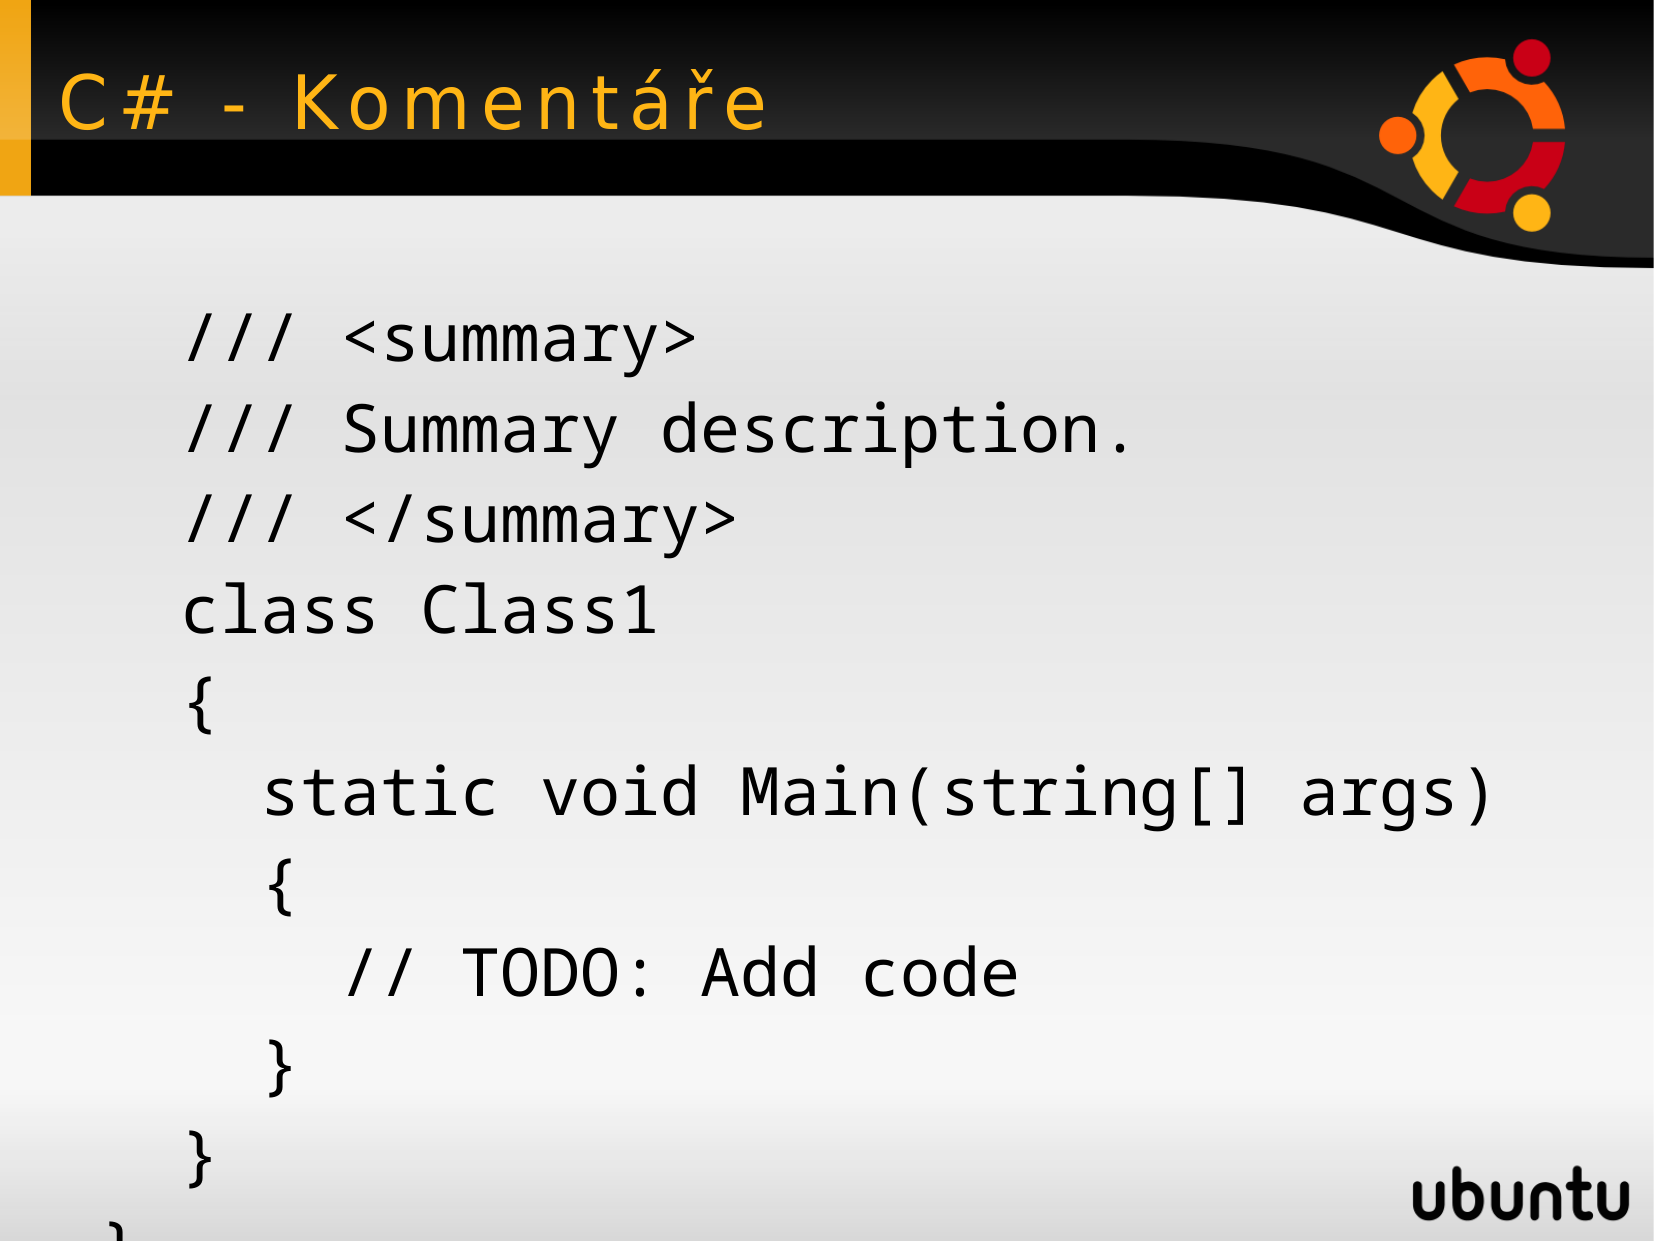

# C# - Komentáře
 /// <summary>
 /// Summary description.
 /// </summary>
 class Class1
 {
 static void Main(string[] args)
 {
 // TODO: Add code
 }
 }
}